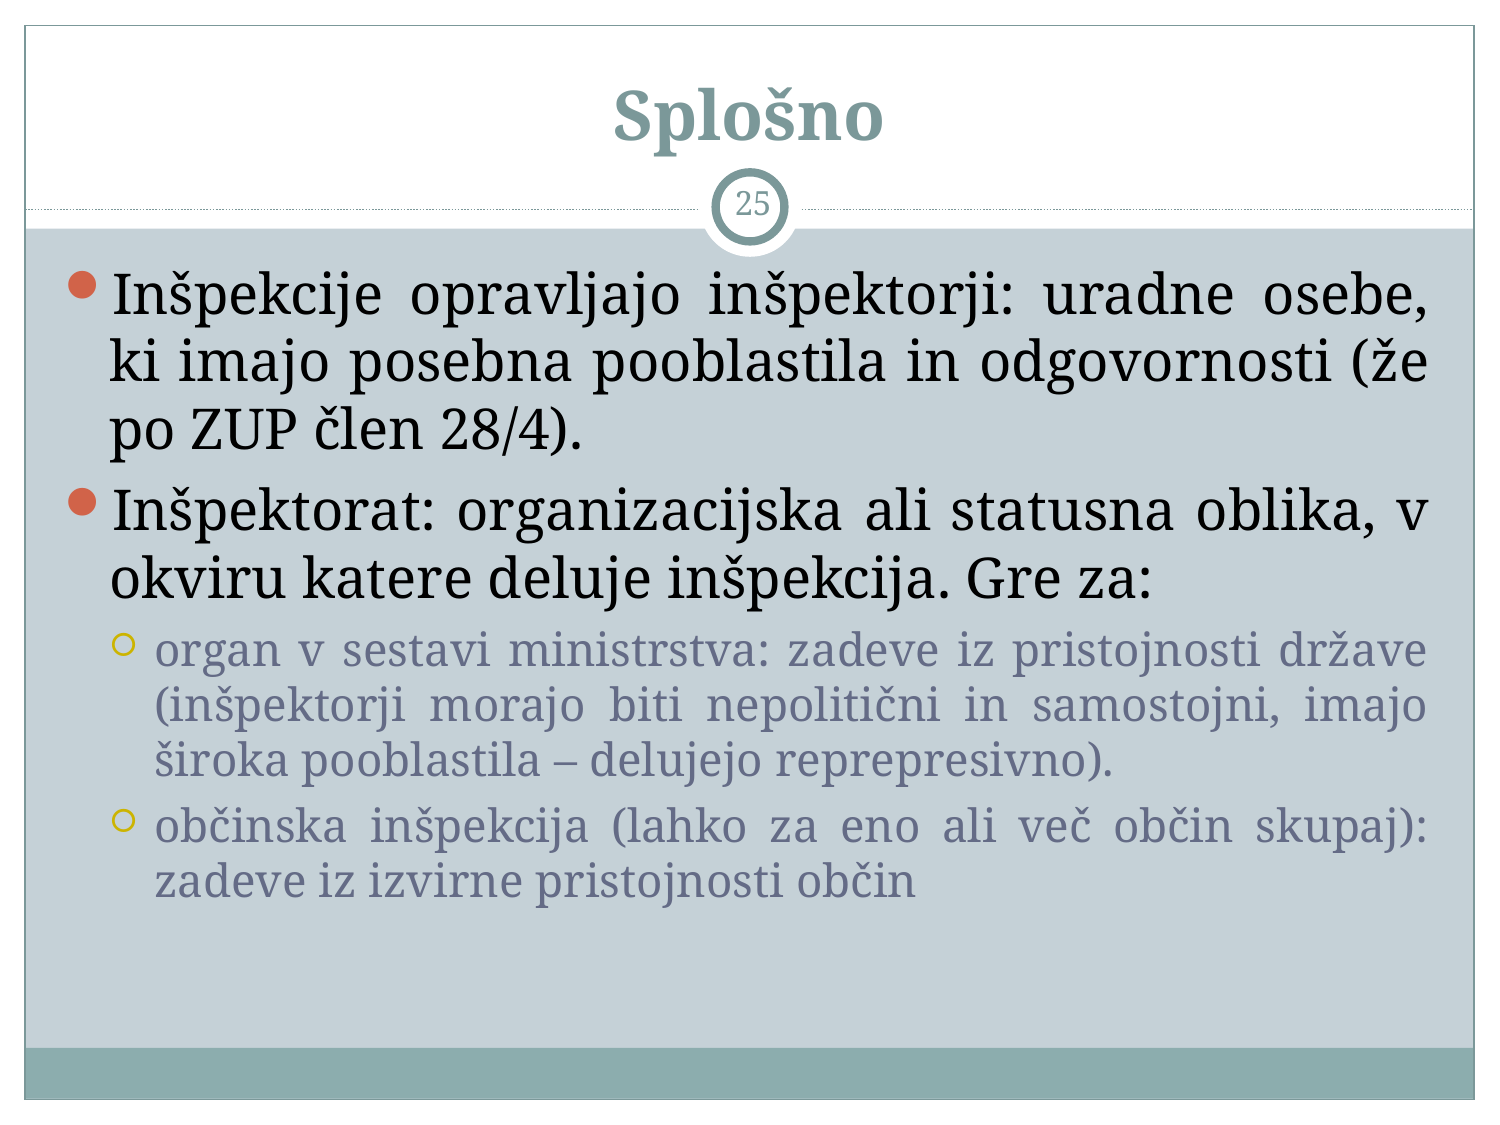

# Splošno
Inšpekcije opravljajo inšpektorji: uradne osebe, ki imajo posebna pooblastila in odgovornosti (že po ZUP člen 28/4).
Inšpektorat: organizacijska ali statusna oblika, v okviru katere deluje inšpekcija. Gre za:
organ v sestavi ministrstva: zadeve iz pristojnosti države (inšpektorji morajo biti nepolitični in samostojni, imajo široka pooblastila – delujejo reprepresivno).
občinska inšpekcija (lahko za eno ali več občin skupaj): zadeve iz izvirne pristojnosti občin